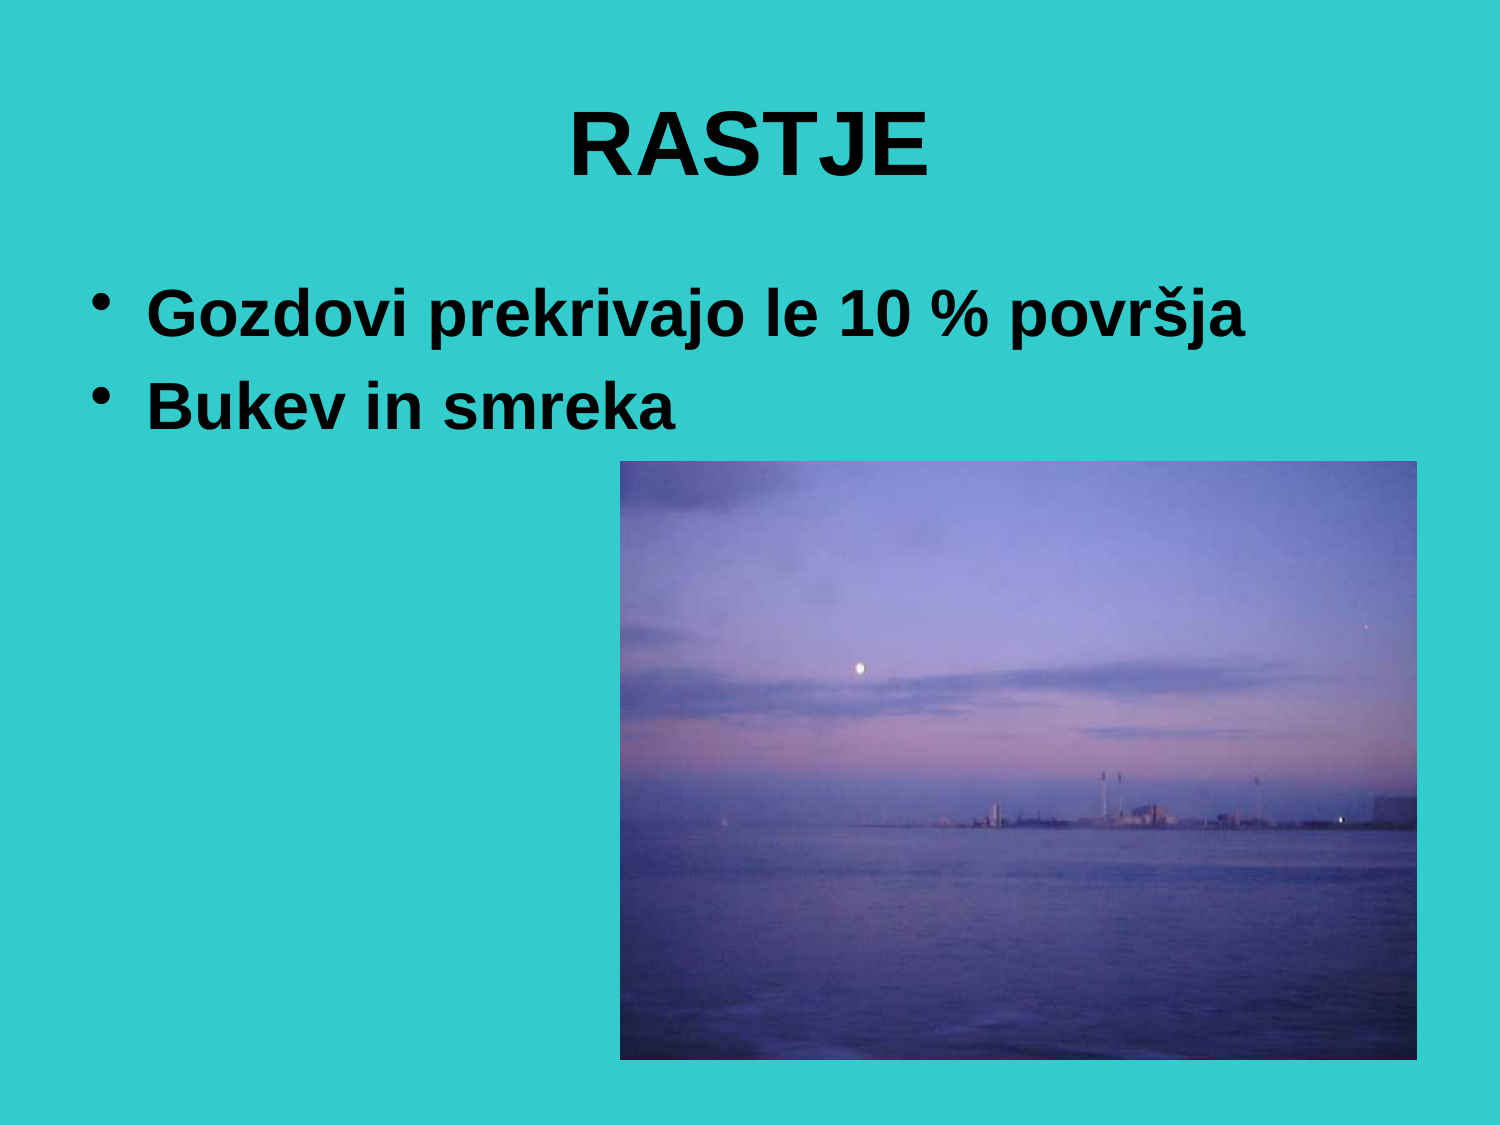

# RASTJE
Gozdovi prekrivajo le 10 % površja
Bukev in smreka